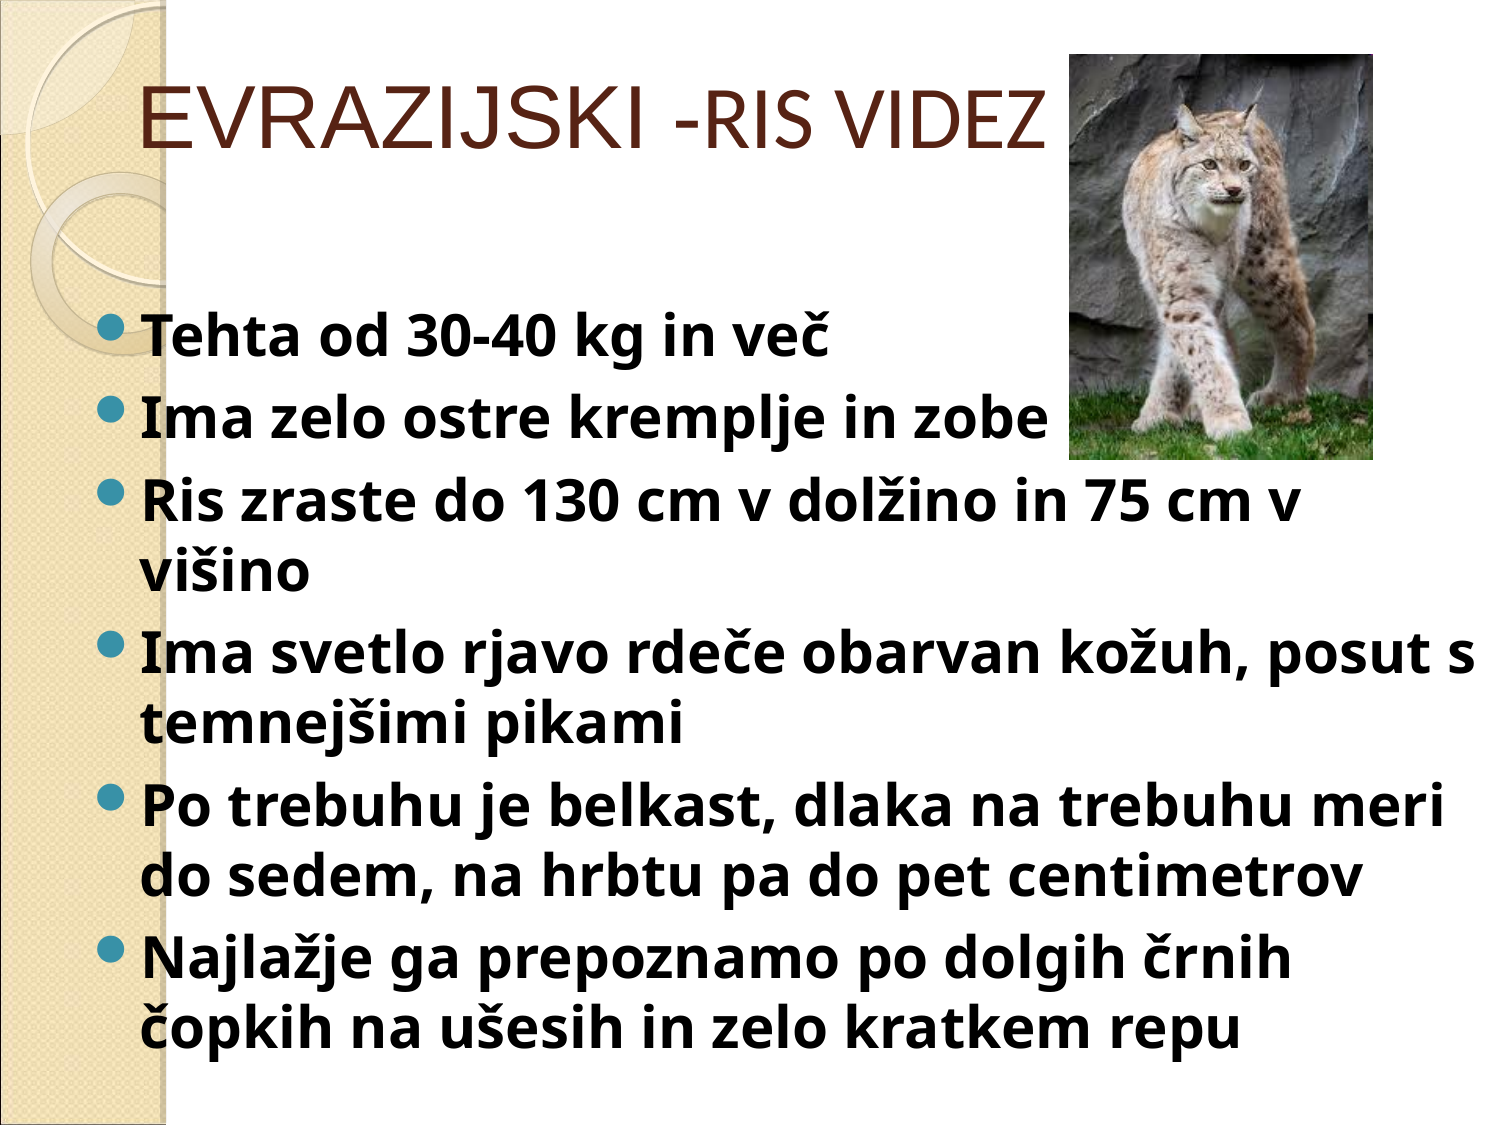

# EVRAZIJSKI -RIS VIDEZ
Tehta od 30-40 kg in več
Ima zelo ostre kremplje in zobe
Ris zraste do 130 cm v dolžino in 75 cm v višino
Ima svetlo rjavo rdeče obarvan kožuh, posut s temnejšimi pikami
Po trebuhu je belkast, dlaka na trebuhu meri do sedem, na hrbtu pa do pet centimetrov
Najlažje ga prepoznamo po dolgih črnih čopkih na ušesih in zelo kratkem repu